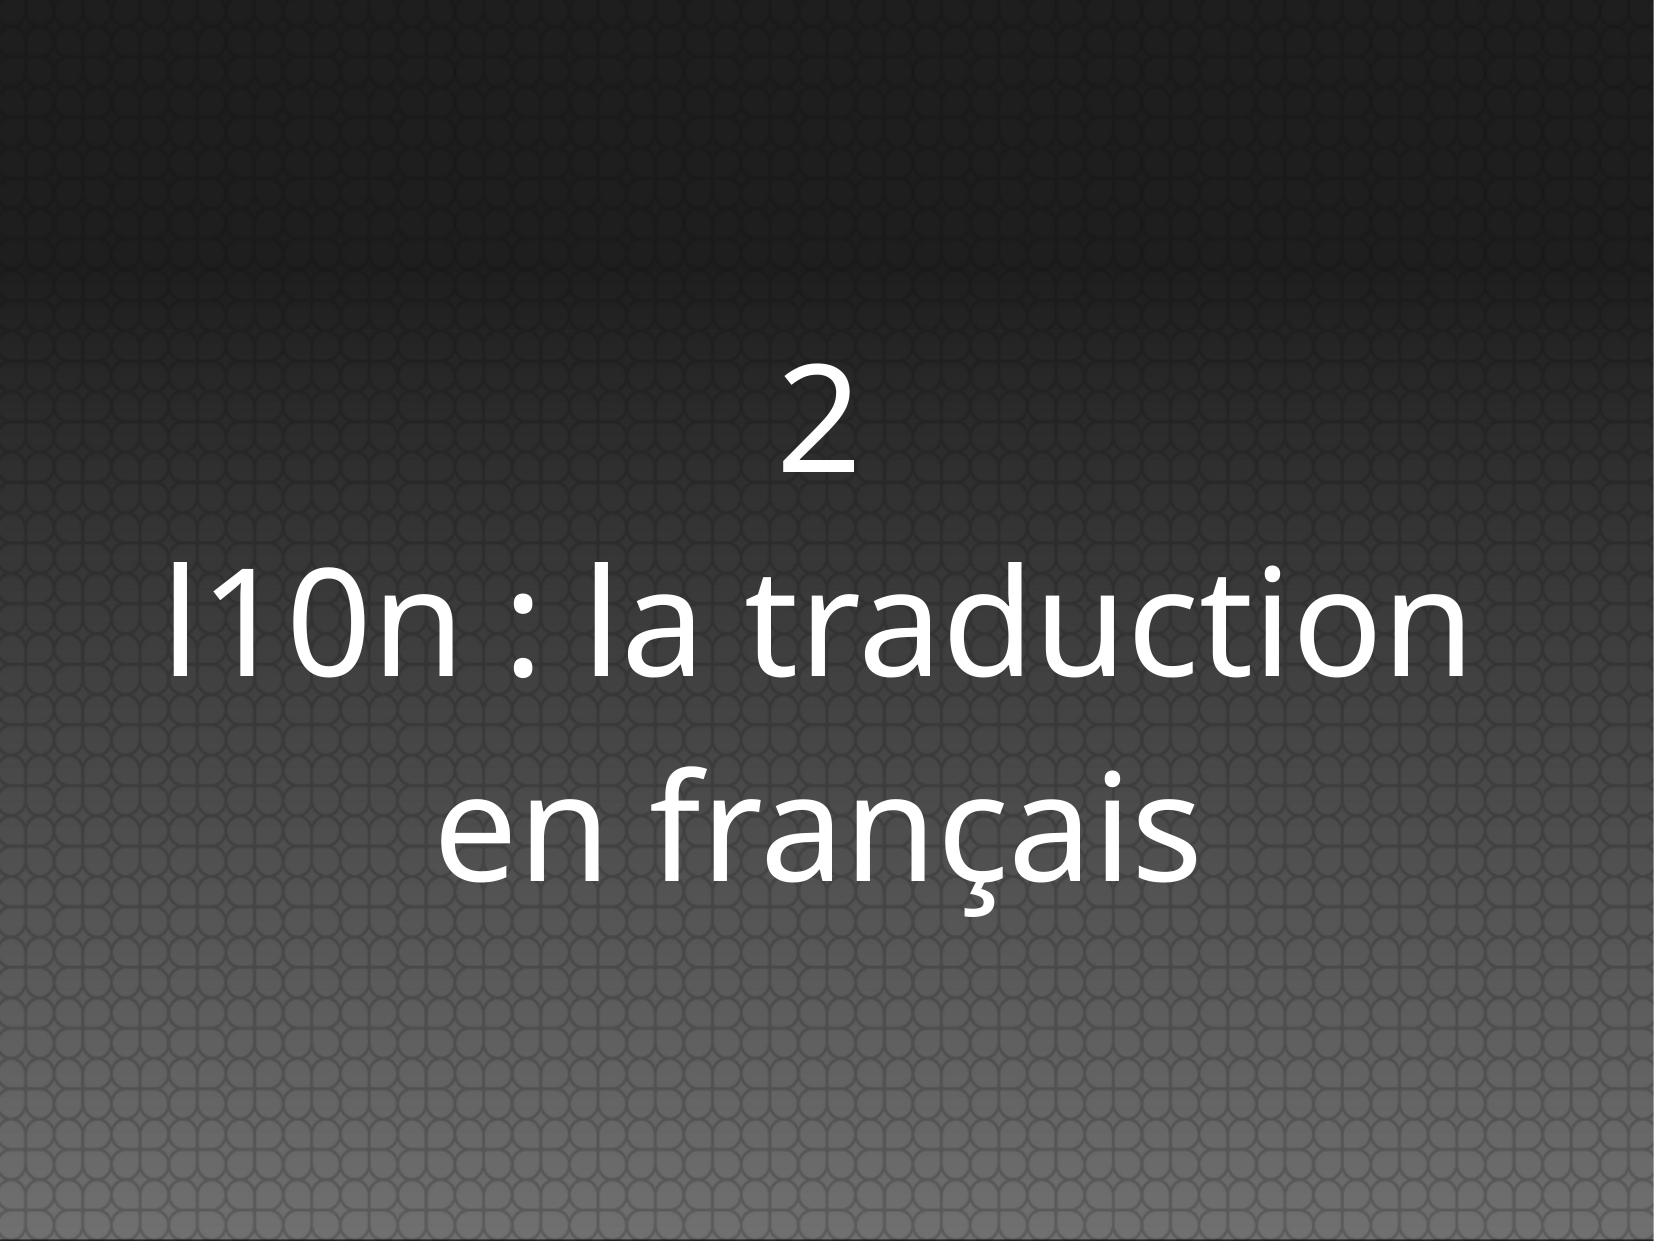

# 2 l10n : la traduction en français